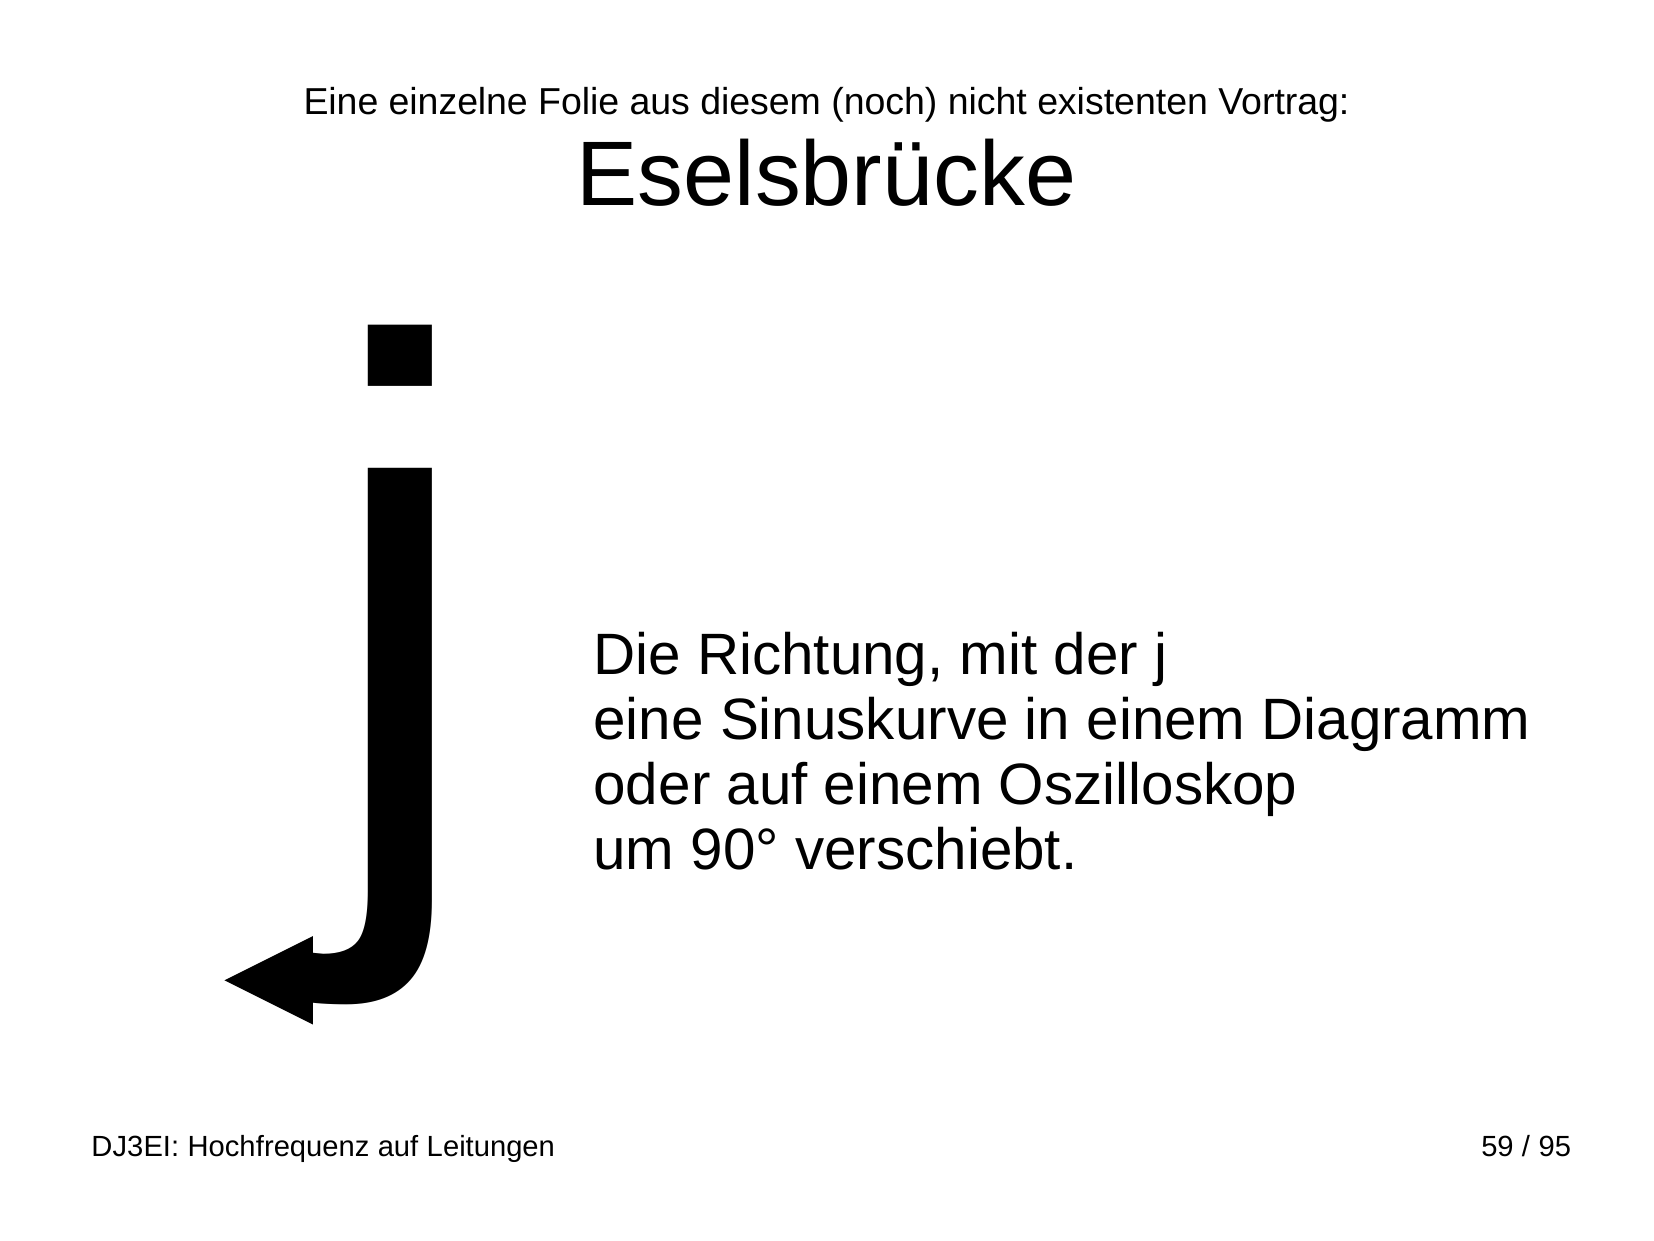

# Eine einzelne Folie aus diesem (noch) nicht existenten Vortrag: Eselsbrücke
j
Die Richtung, mit der j
eine Sinuskurve in einem Diagramm oder auf einem Oszilloskop
um 90° verschiebt.